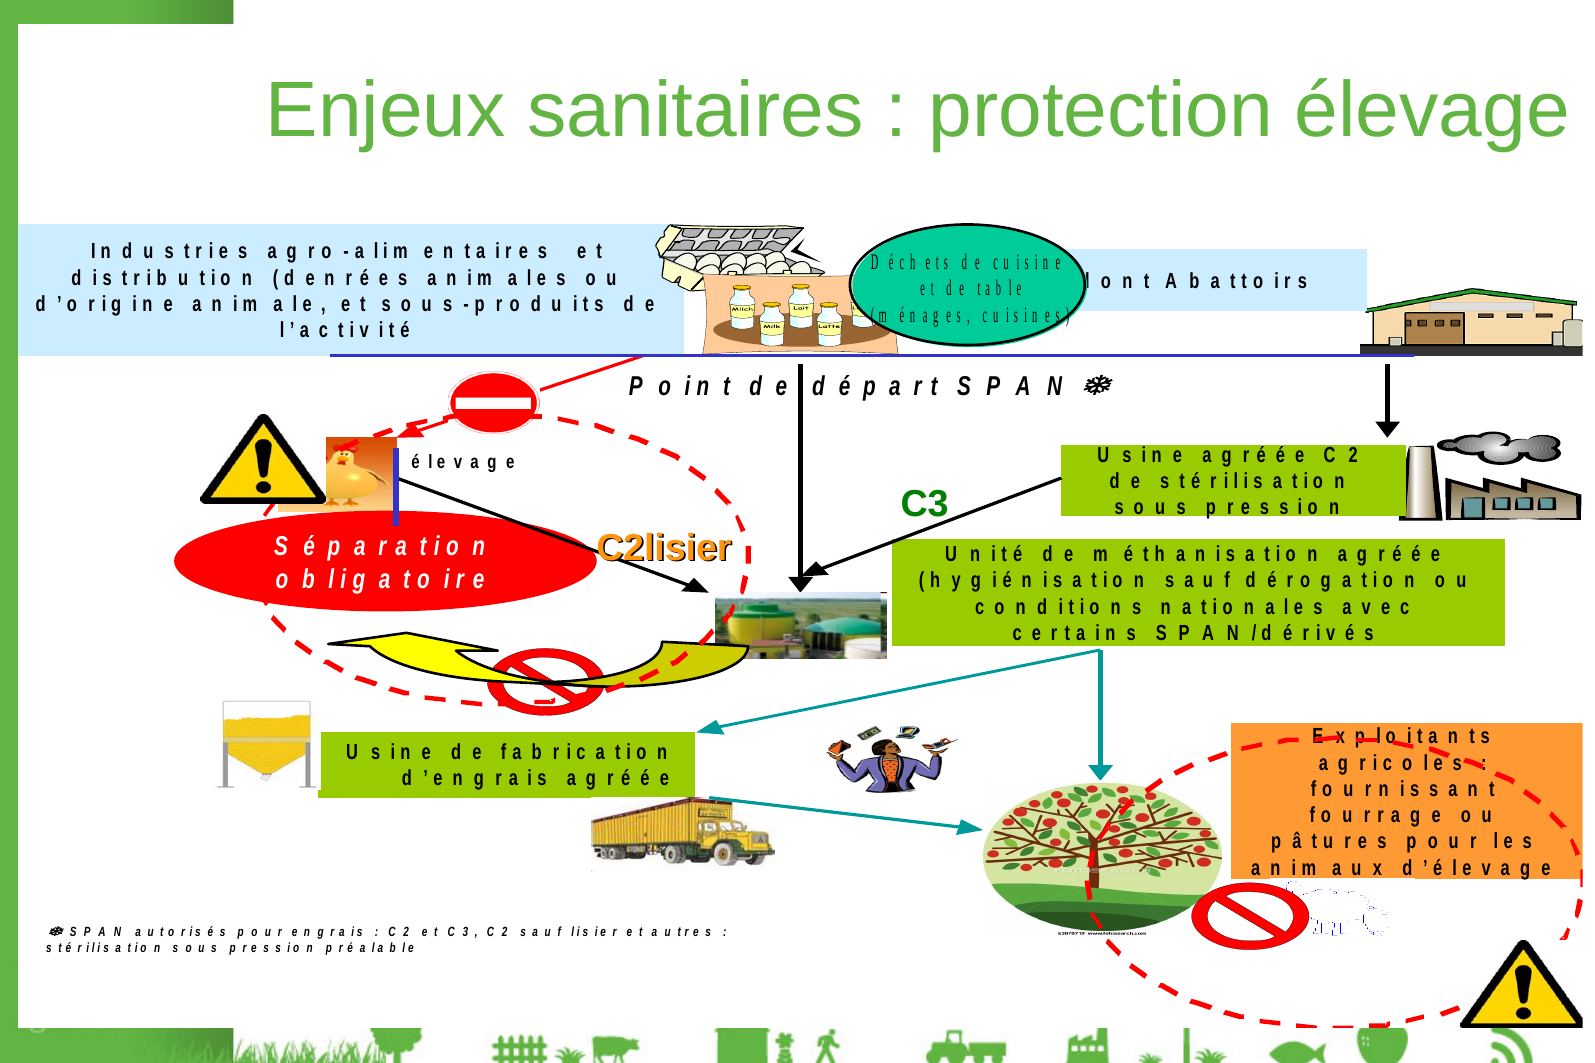

# Enjeux sanitaires : protection élevage
C3
C2lisier